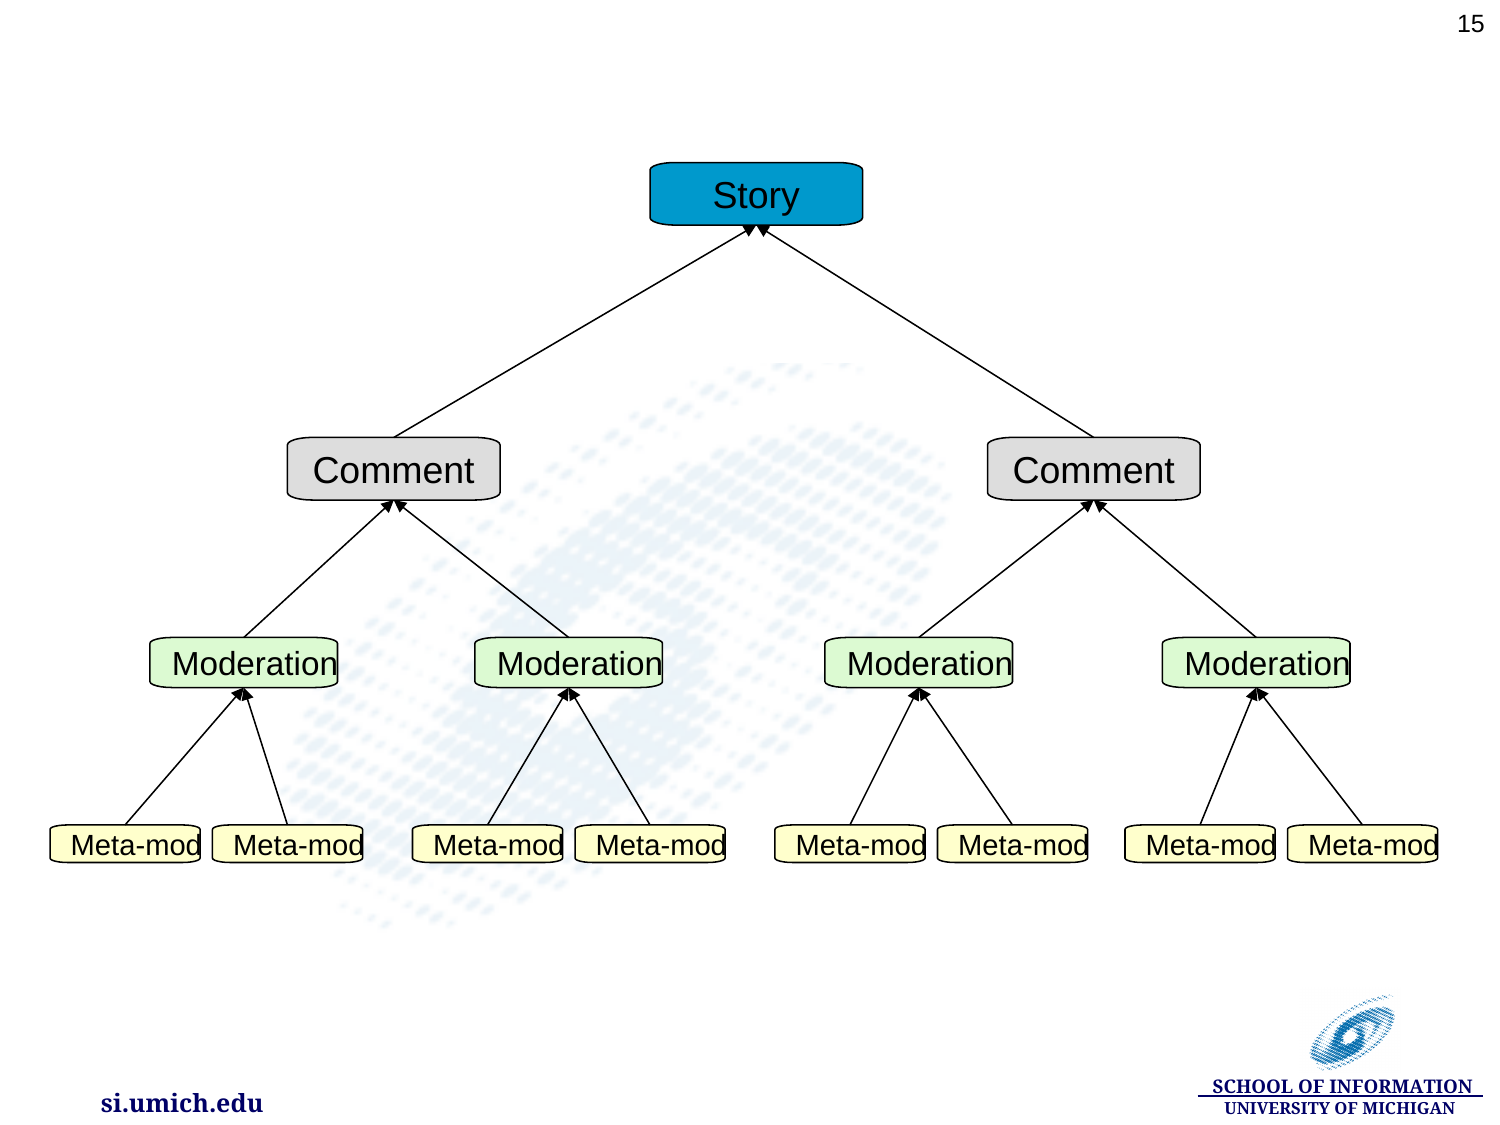

Story
Comment
Comment
Moderation
Moderation
Moderation
Moderation
Meta-mod
Meta-mod
Meta-mod
Meta-mod
Meta-mod
Meta-mod
Meta-mod
Meta-mod